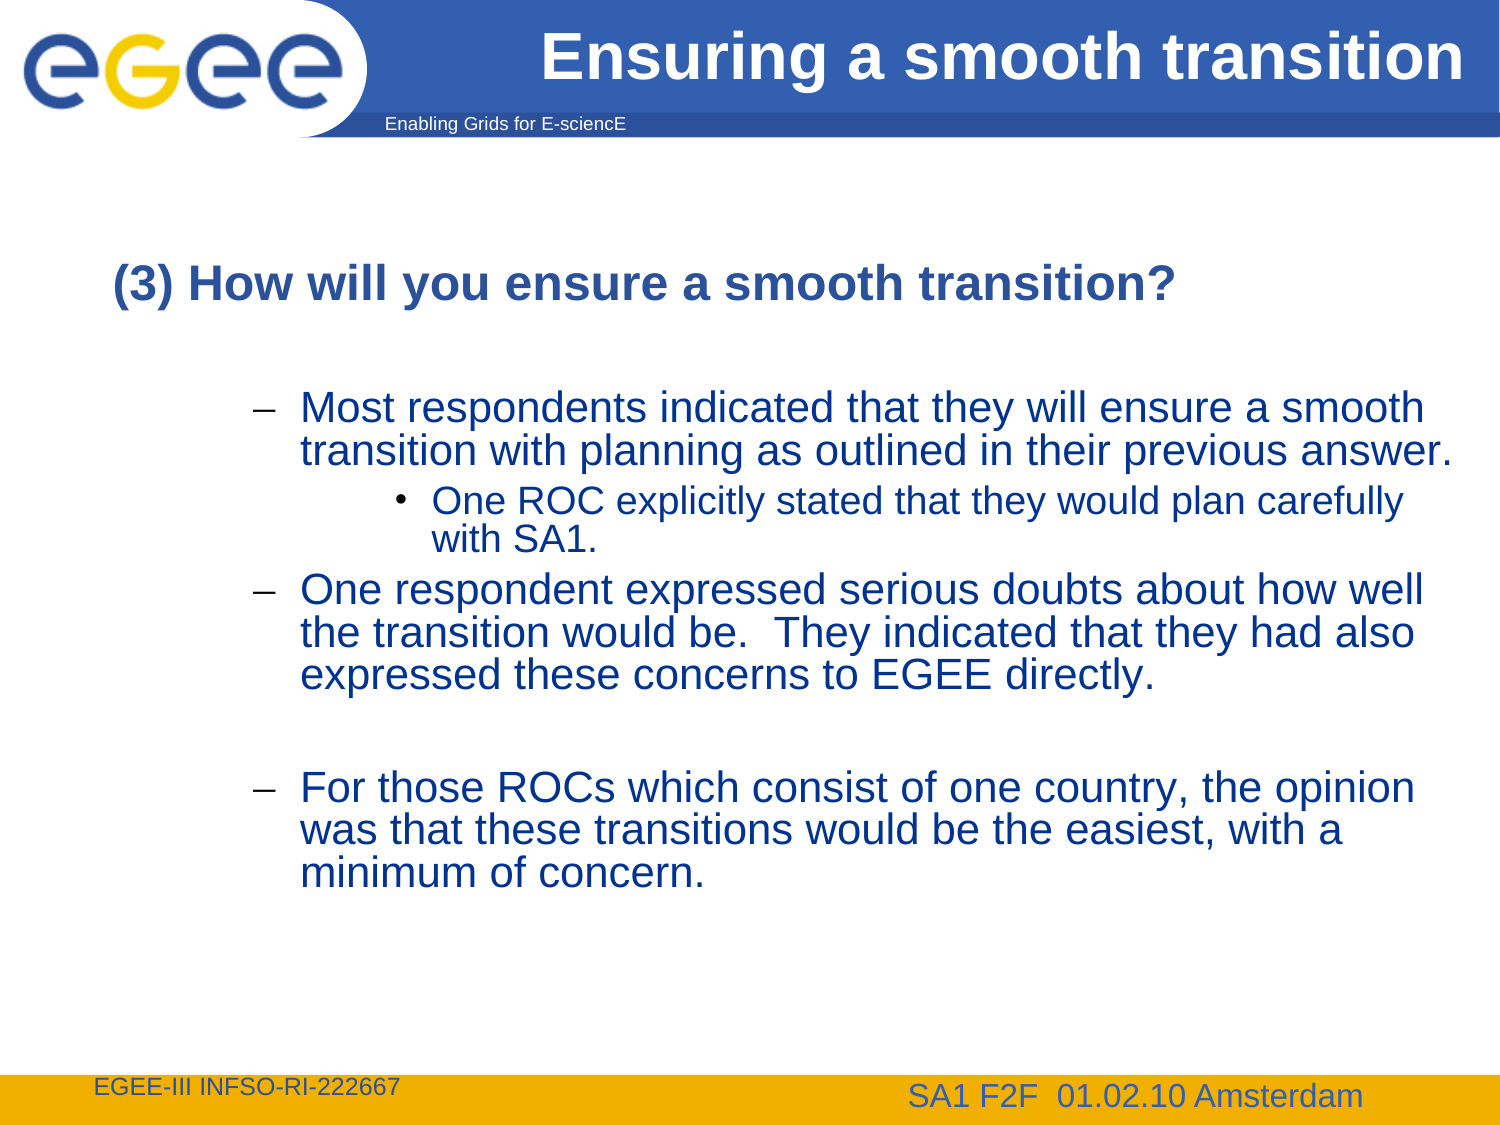

# Ensuring a smooth transition
(3) How will you ensure a smooth transition?
Most respondents indicated that they will ensure a smooth transition with planning as outlined in their previous answer.
One ROC explicitly stated that they would plan carefully with SA1.
One respondent expressed serious doubts about how well the transition would be. They indicated that they had also expressed these concerns to EGEE directly.
For those ROCs which consist of one country, the opinion was that these transitions would be the easiest, with a minimum of concern.